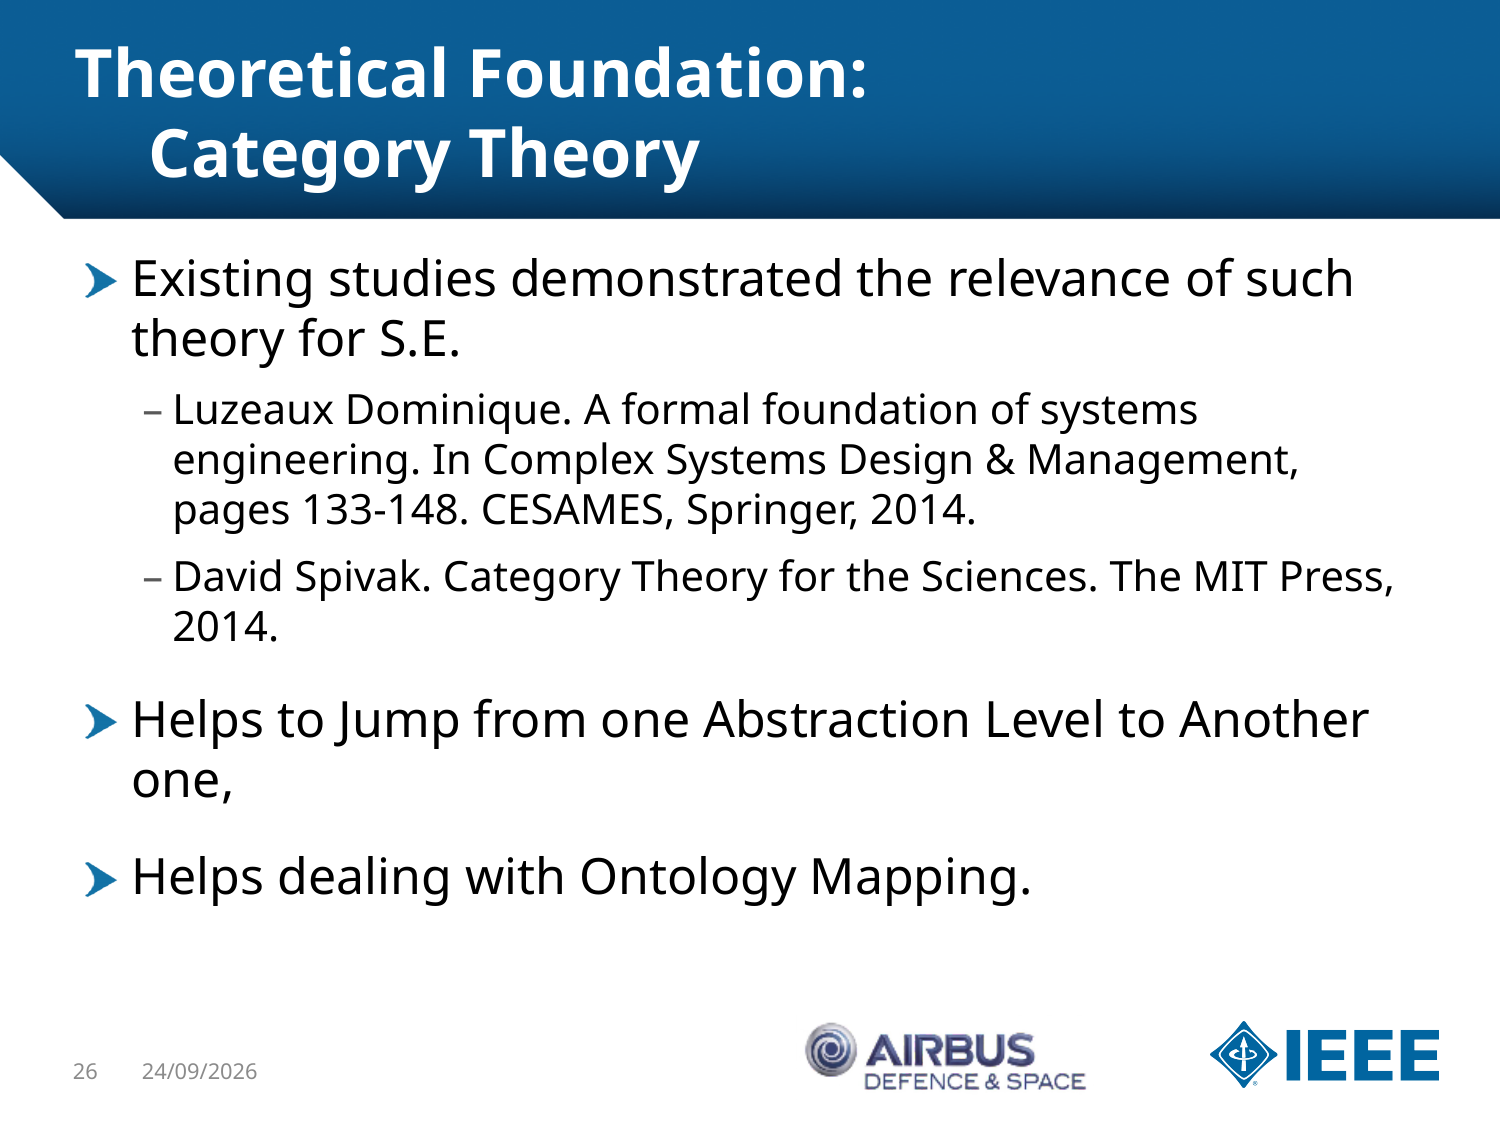

# Theoretical Foundation: Category Theory
Existing studies demonstrated the relevance of such theory for S.E.
Luzeaux Dominique. A formal foundation of systems engineering. In Complex Systems Design & Management, pages 133-148. CESAMES, Springer, 2014.
David Spivak. Category Theory for the Sciences. The MIT Press, 2014.
Helps to Jump from one Abstraction Level to Another one,
Helps dealing with Ontology Mapping.